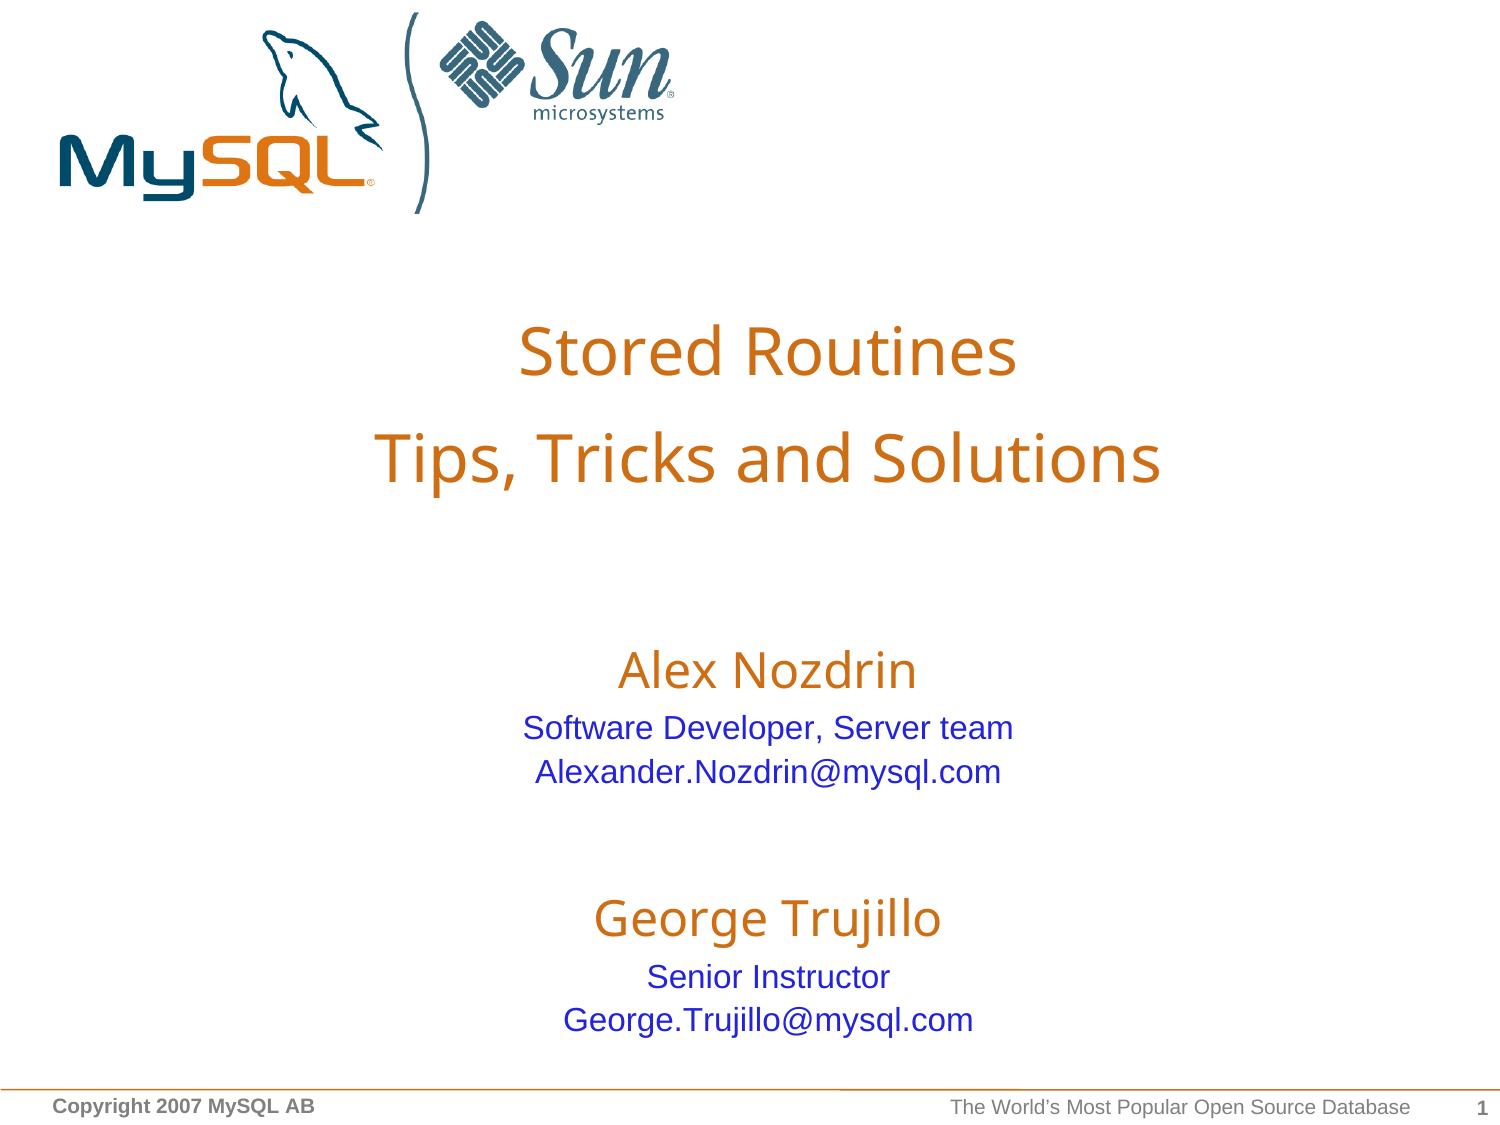

# Stored Routines Tips, Tricks and Solutions Alex Nozdrin Software Developer, Server team Alexander.Nozdrin@mysql.com George Trujillo Senior Instructor George.Trujillo@mysql.com